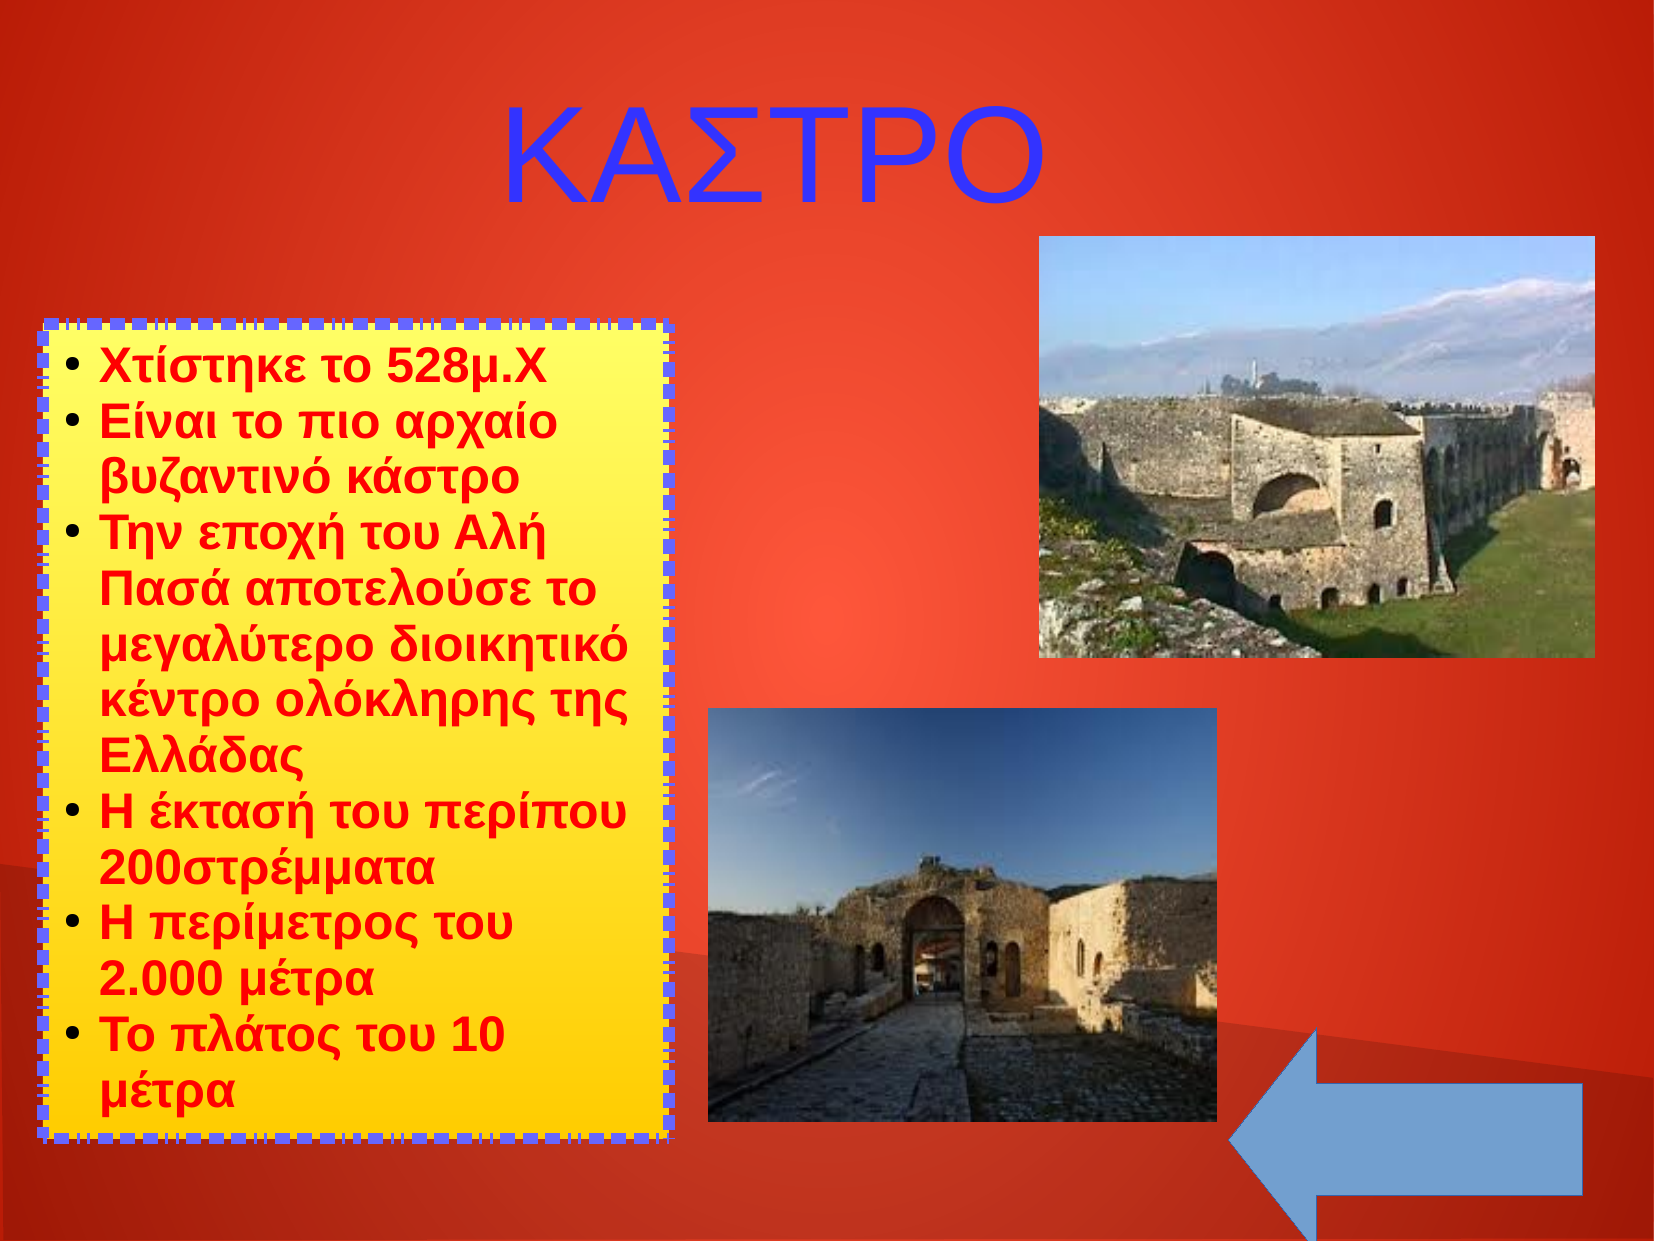

ΚΑΣΤΡΟ
Χτίστηκε το 528μ.Χ
Είναι το πιο αρχαίο βυζαντινό κάστρο
Την εποχή του Αλή Πασά αποτελούσε το μεγαλύτερο διοικητικό κέντρο ολόκληρης της Ελλάδας
Η έκτασή του περίπου 200στρέμματα
Η περίμετρος του 2.000 μέτρα
Το πλάτος του 10 μέτρα